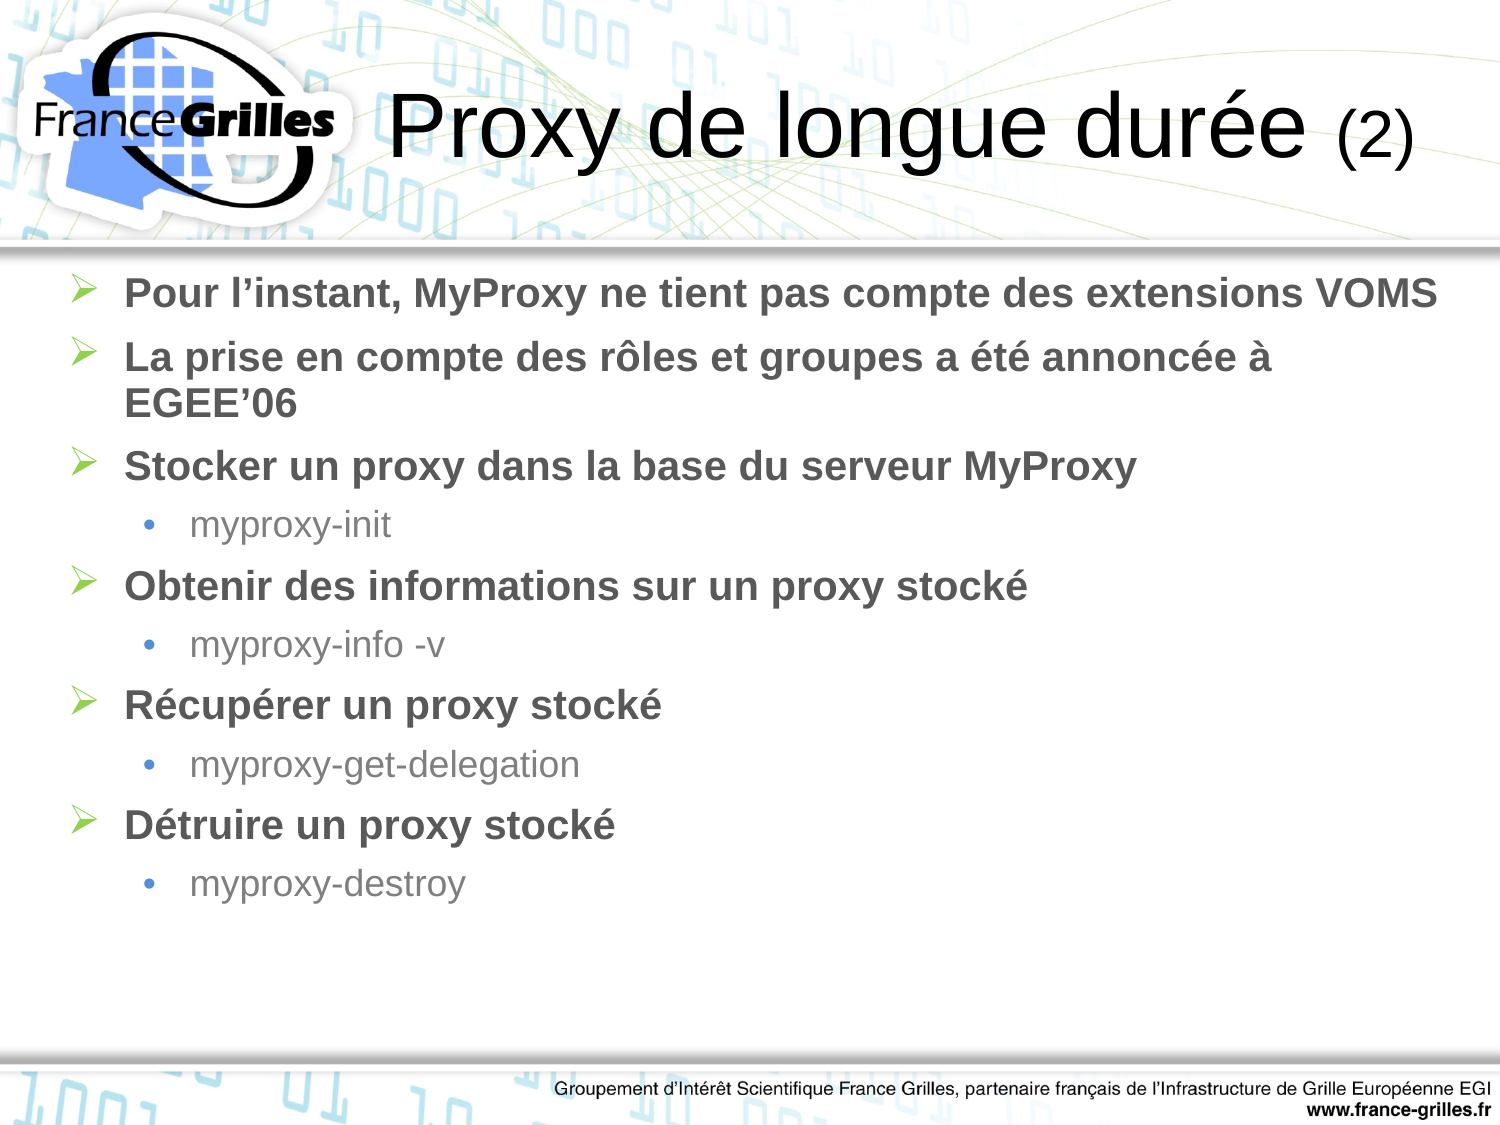

# Proxy de longue durée (2)
Pour l’instant, MyProxy ne tient pas compte des extensions VOMS
La prise en compte des rôles et groupes a été annoncée à EGEE’06
Stocker un proxy dans la base du serveur MyProxy
myproxy-init
Obtenir des informations sur un proxy stocké
myproxy-info -v
Récupérer un proxy stocké
myproxy-get-delegation
Détruire un proxy stocké
myproxy-destroy